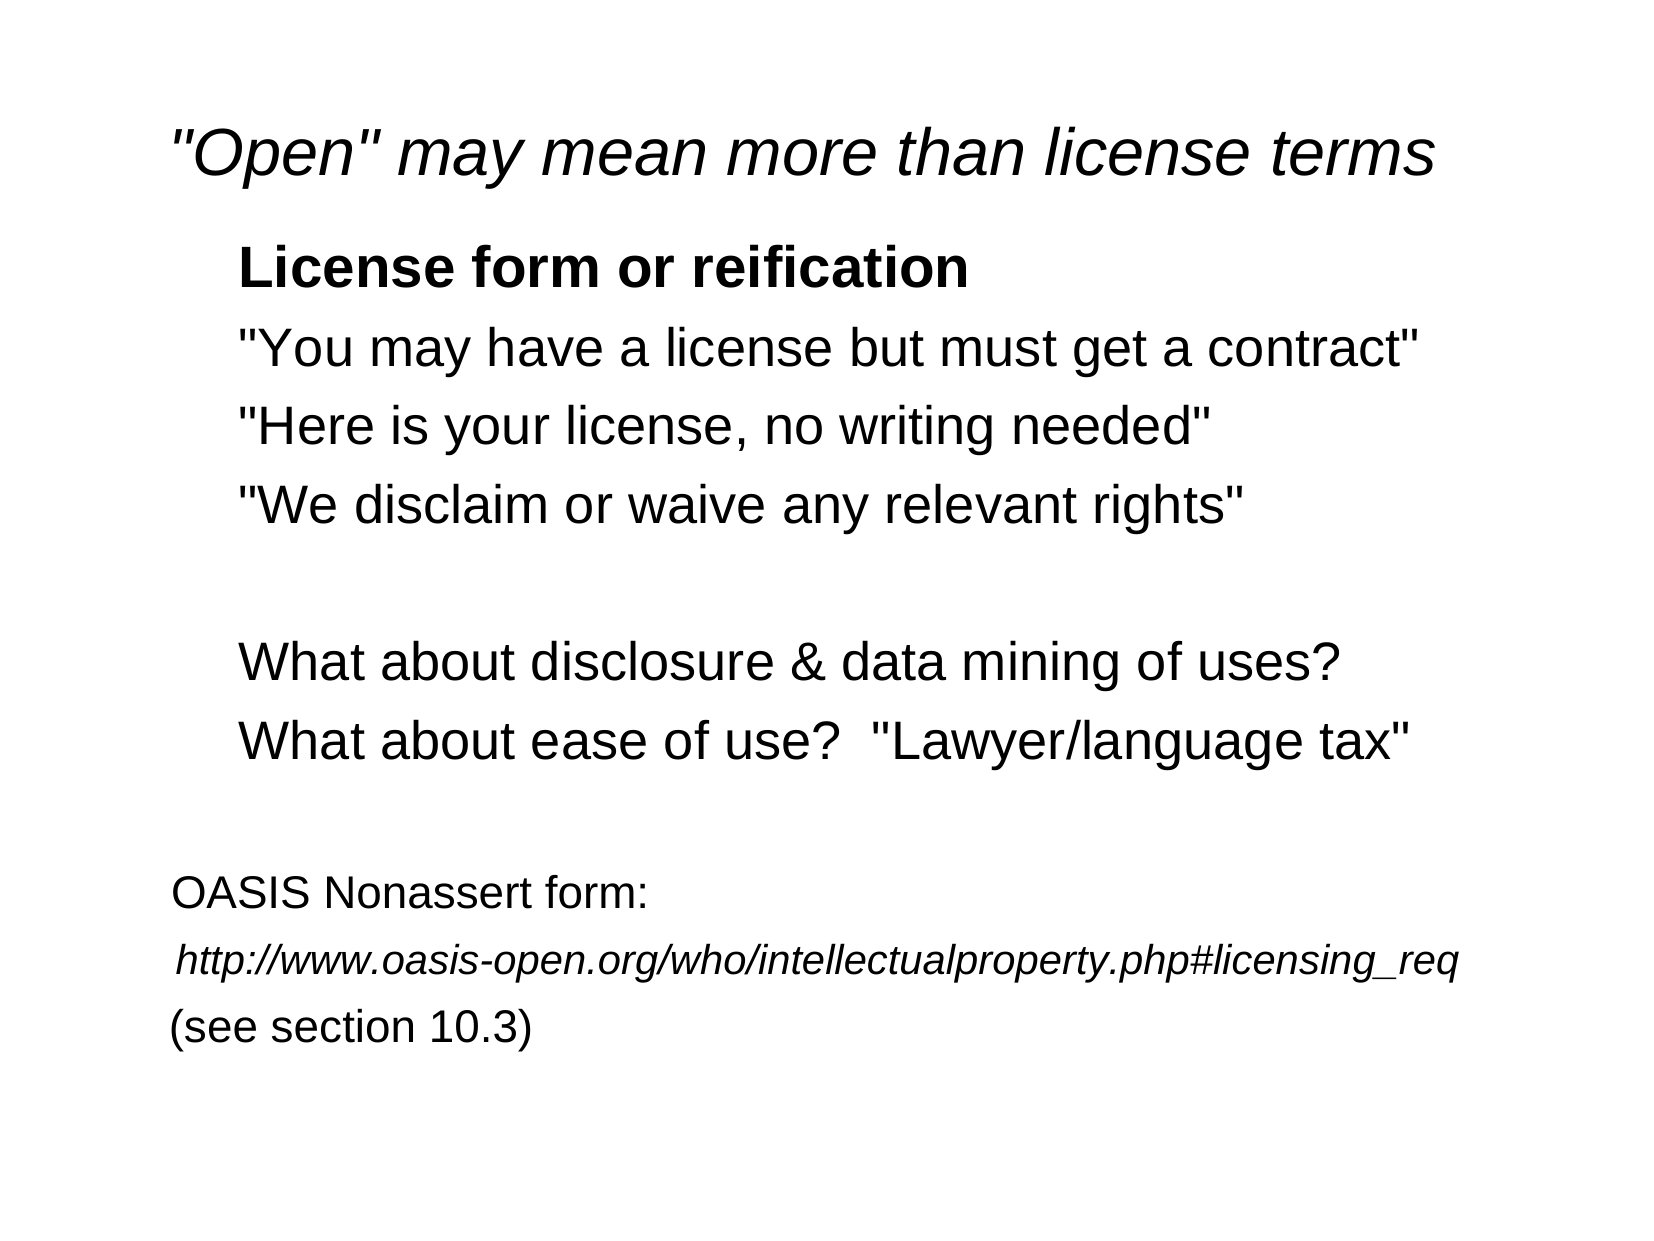

"Open" may mean more than license terms
License form or reification
"You may have a license but must get a contract"
"Here is your license, no writing needed"
"We disclaim or waive any relevant rights"
What about disclosure & data mining of uses?
What about ease of use? "Lawyer/language tax"
OASIS Nonassert form:
http://www.oasis-open.org/who/intellectualproperty.php#licensing_req
(see section 10.3)